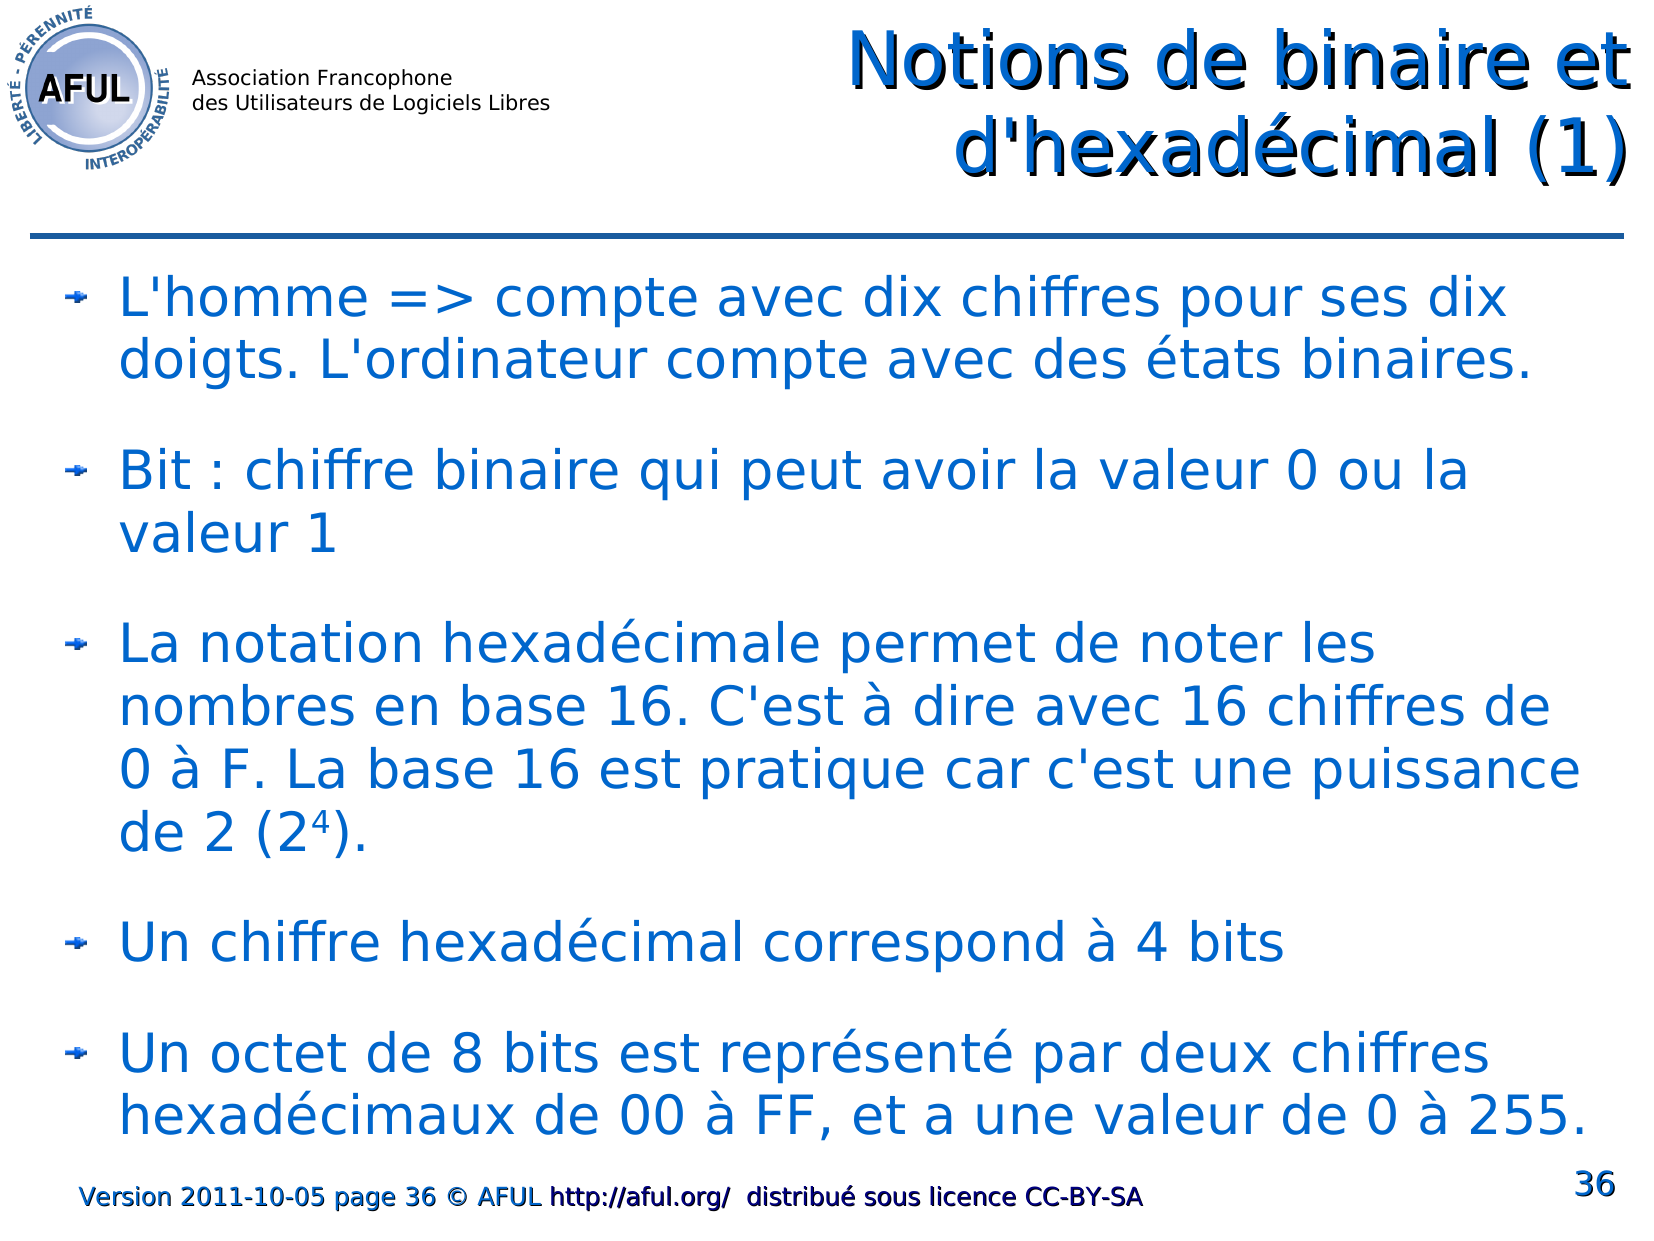

Notions de binaire et d'hexadécimal (1)
# L'homme => compte avec dix chiffres pour ses dix doigts. L'ordinateur compte avec des états binaires.
Bit : chiffre binaire qui peut avoir la valeur 0 ou la valeur 1
La notation hexadécimale permet de noter les nombres en base 16. C'est à dire avec 16 chiffres de 0 à F. La base 16 est pratique car c'est une puissance de 2 (24).
Un chiffre hexadécimal correspond à 4 bits
Un octet de 8 bits est représenté par deux chiffres hexadécimaux de 00 à FF, et a une valeur de 0 à 255.